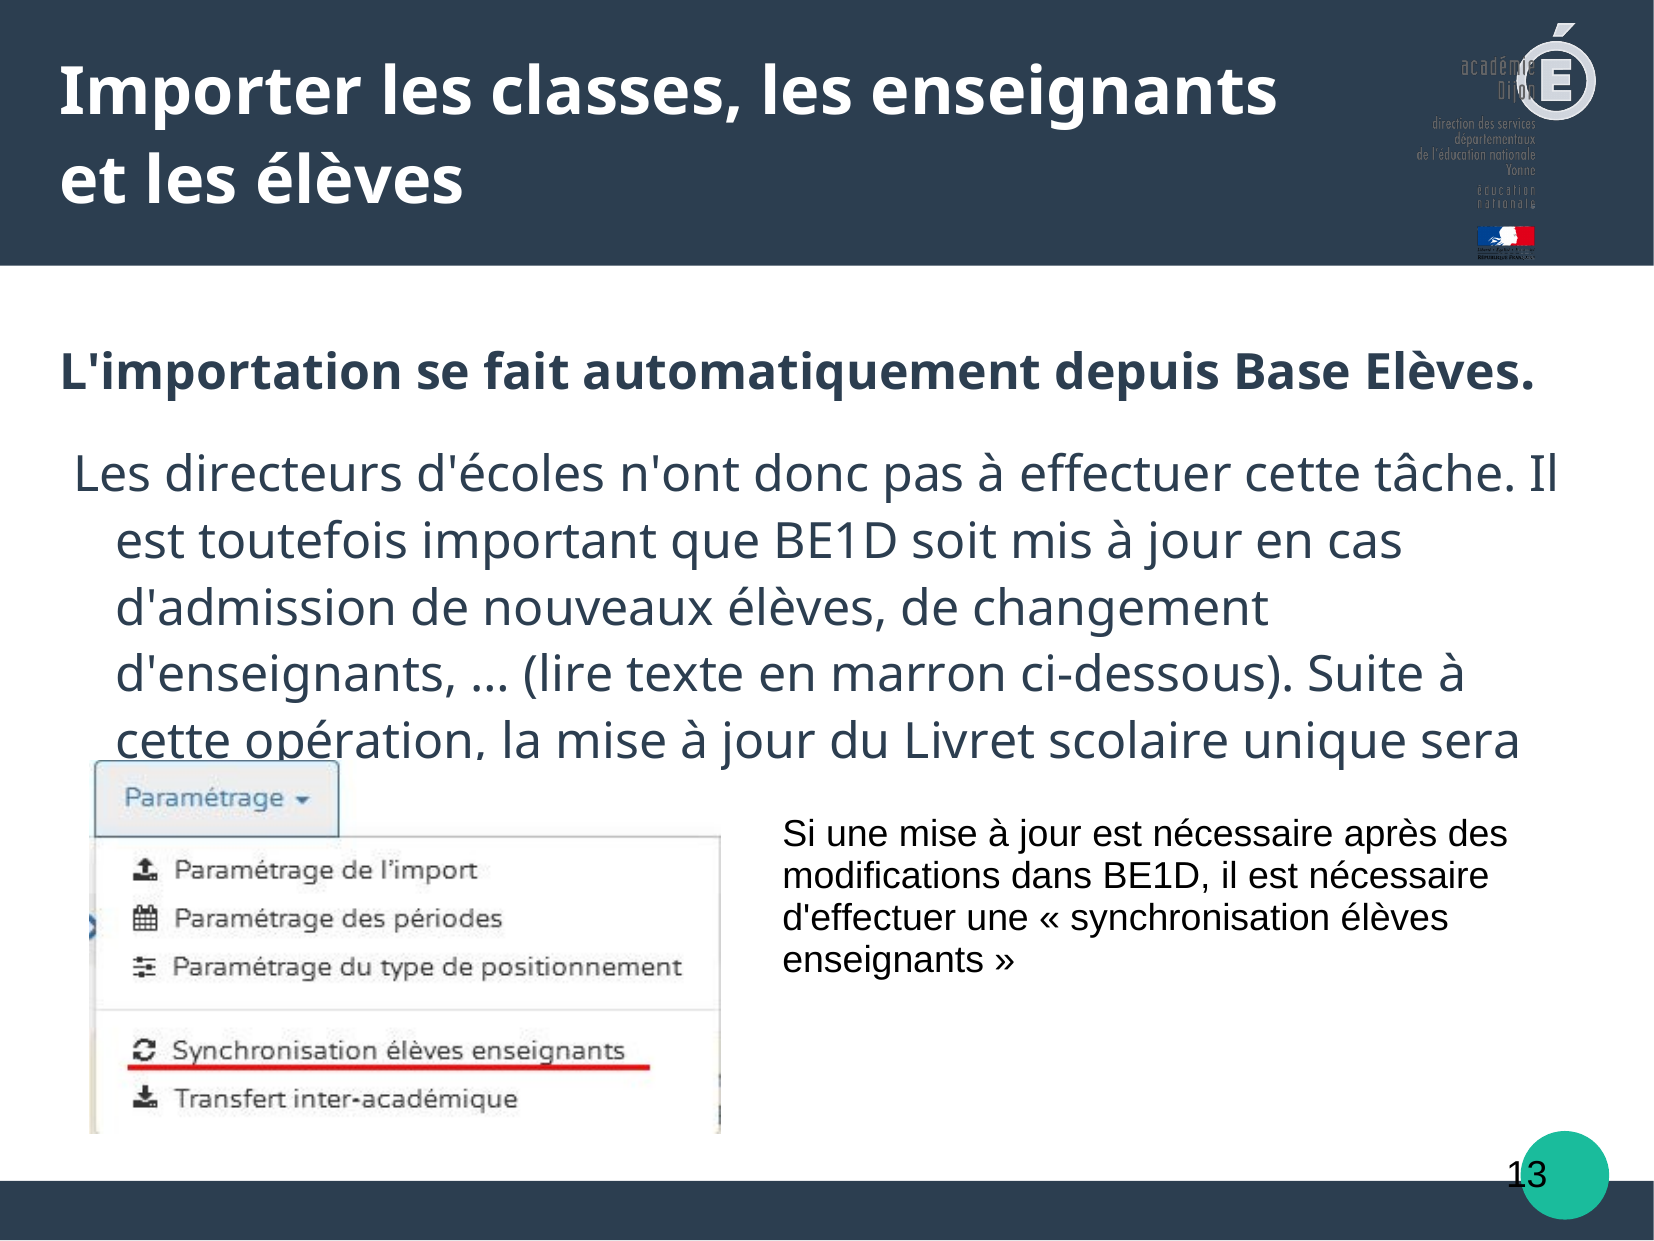

# Importer les classes, les enseignants et les élèves
L'importation se fait automatiquement depuis Base Elèves.
 Les directeurs d'écoles n'ont donc pas à effectuer cette tâche. Il est toutefois important que BE1D soit mis à jour en cas d'admission de nouveaux élèves, de changement d'enseignants, … (lire texte en marron ci-dessous). Suite à cette opération, la mise à jour du Livret scolaire unique sera faite sous 24 h.
Si une mise à jour est nécessaire après des modifications dans BE1D, il est nécessaire d'effectuer une « synchronisation élèves enseignants »
13